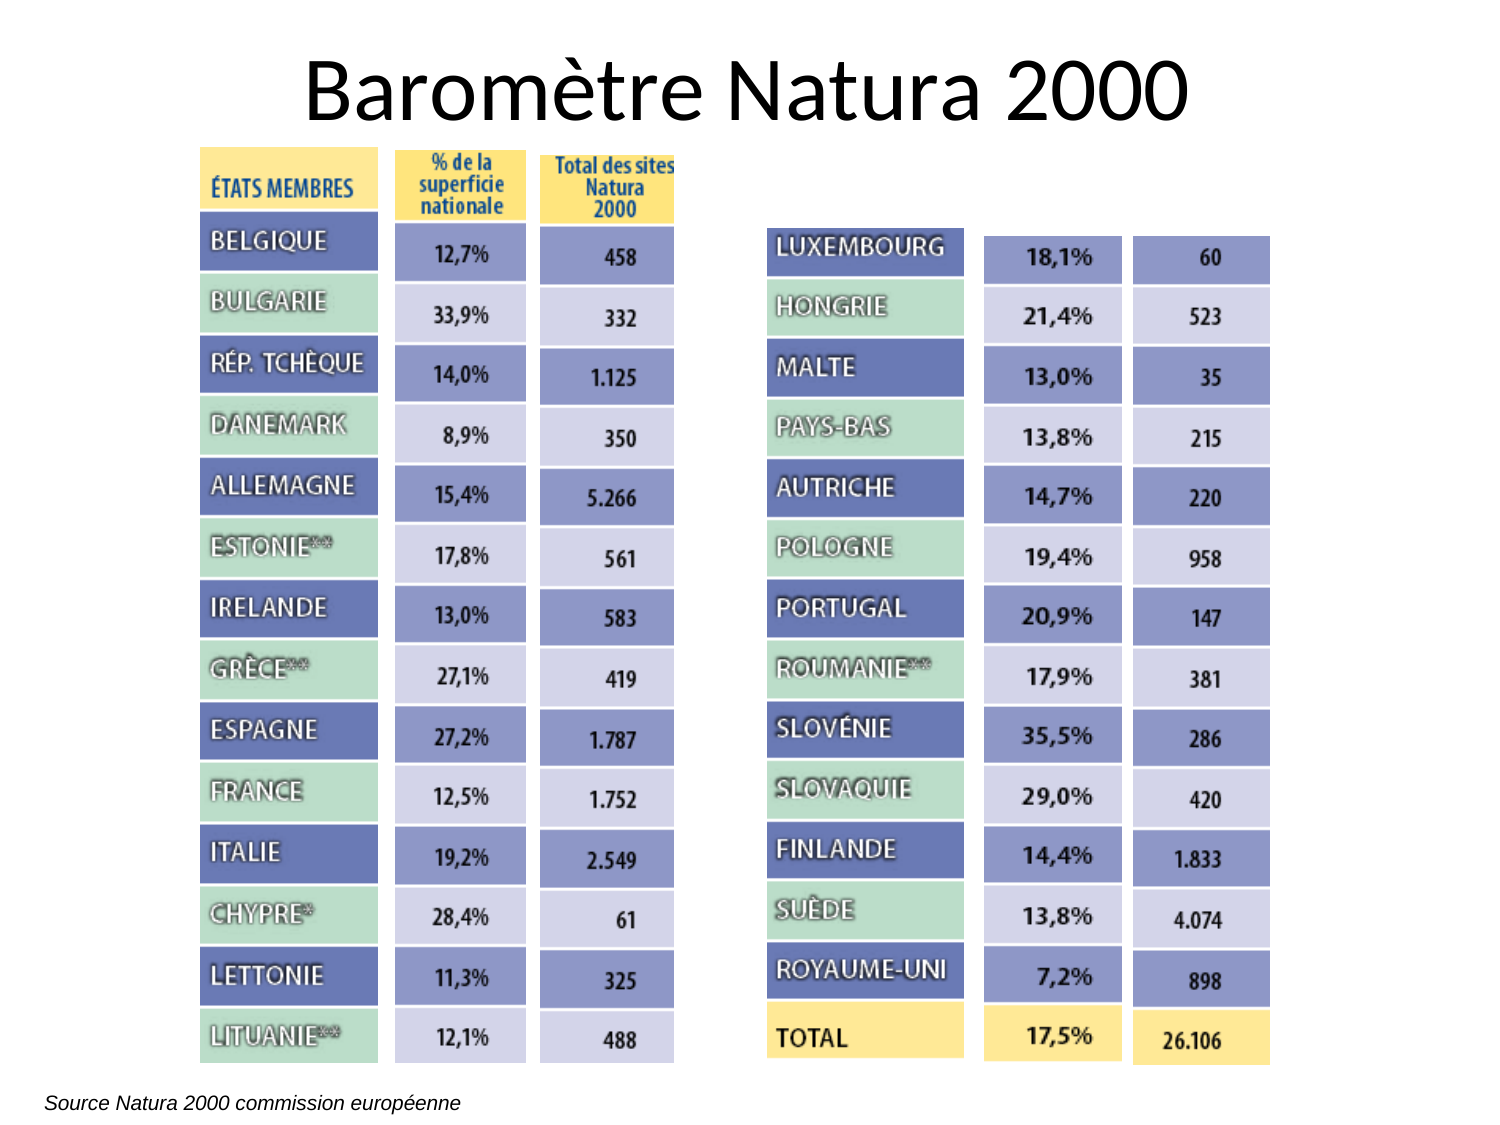

# Baromètre Natura 2000
Source Natura 2000 commission européenne